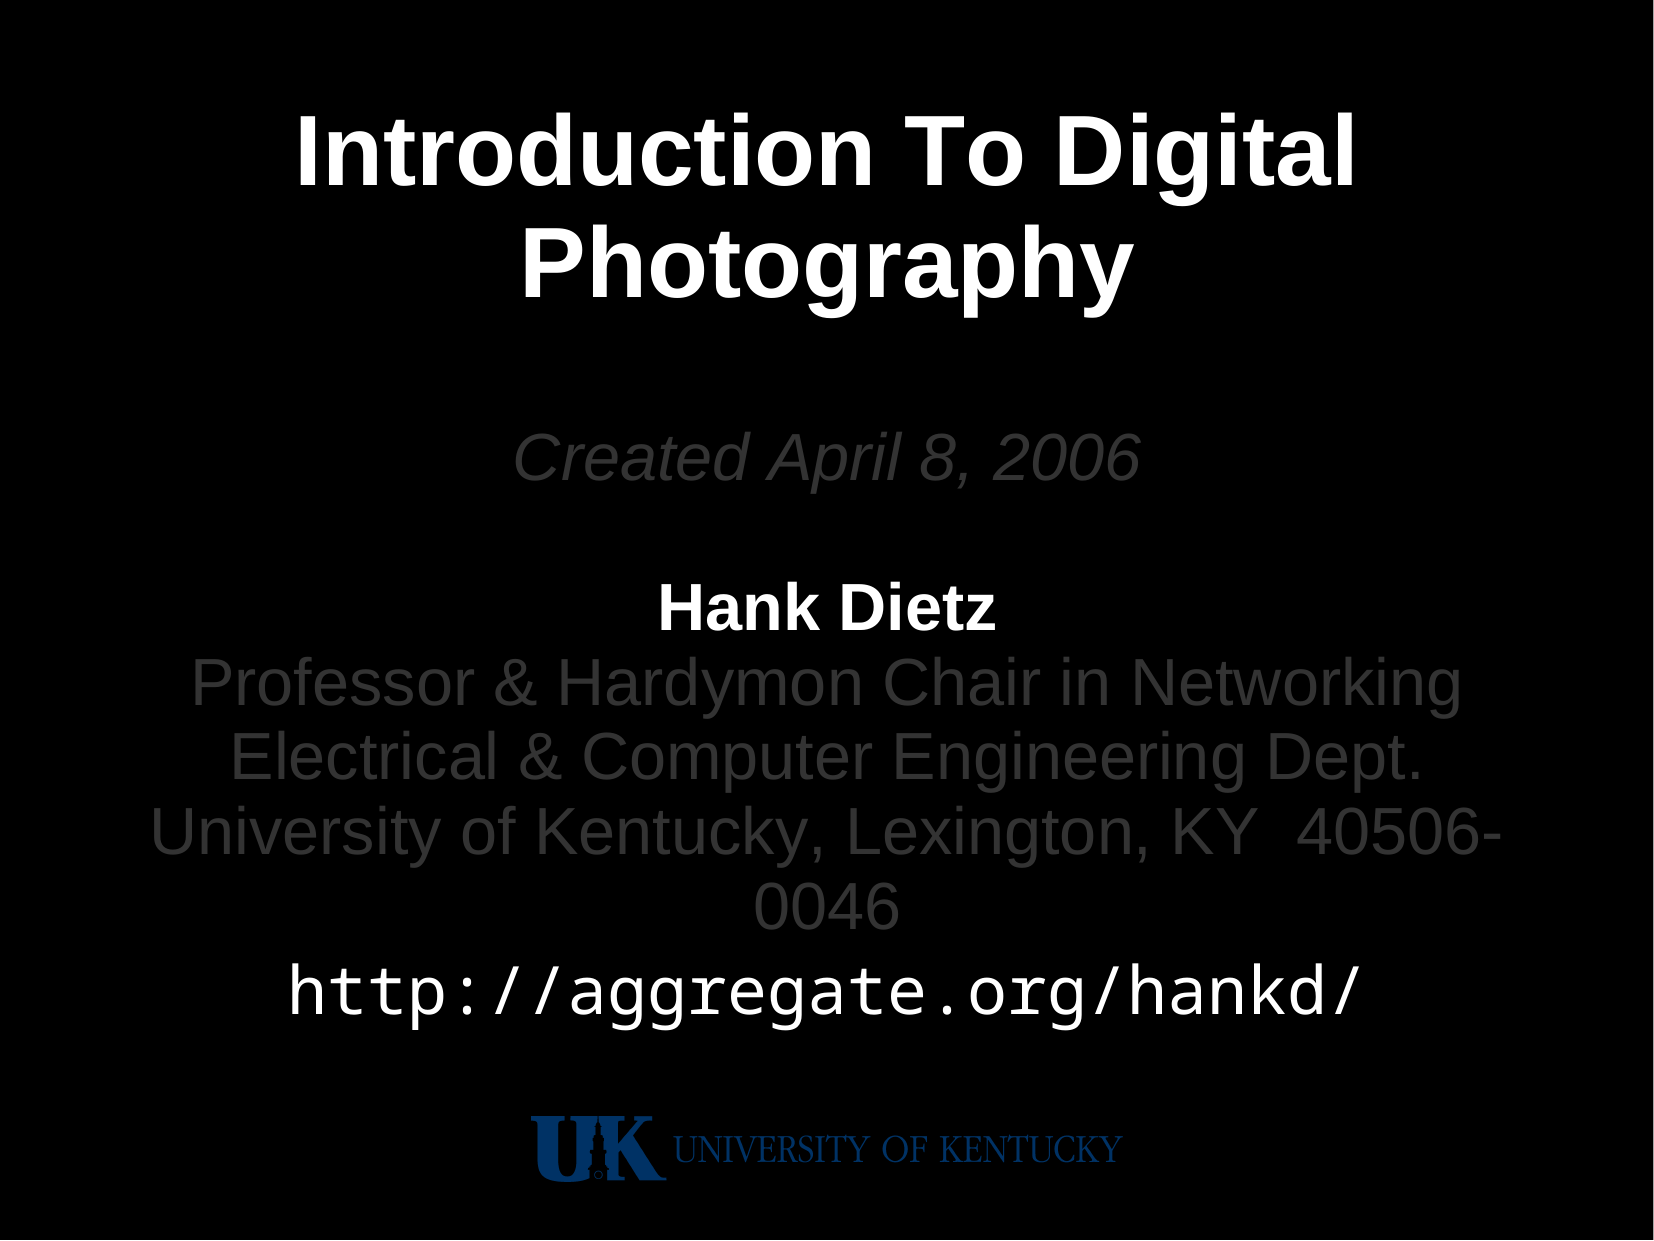

# Introduction To Digital Photography
Created April 8, 2006
Hank Dietz
Professor & Hardymon Chair in Networking
Electrical & Computer Engineering Dept.
University of Kentucky, Lexington, KY 40506-0046
http://aggregate.org/hankd/